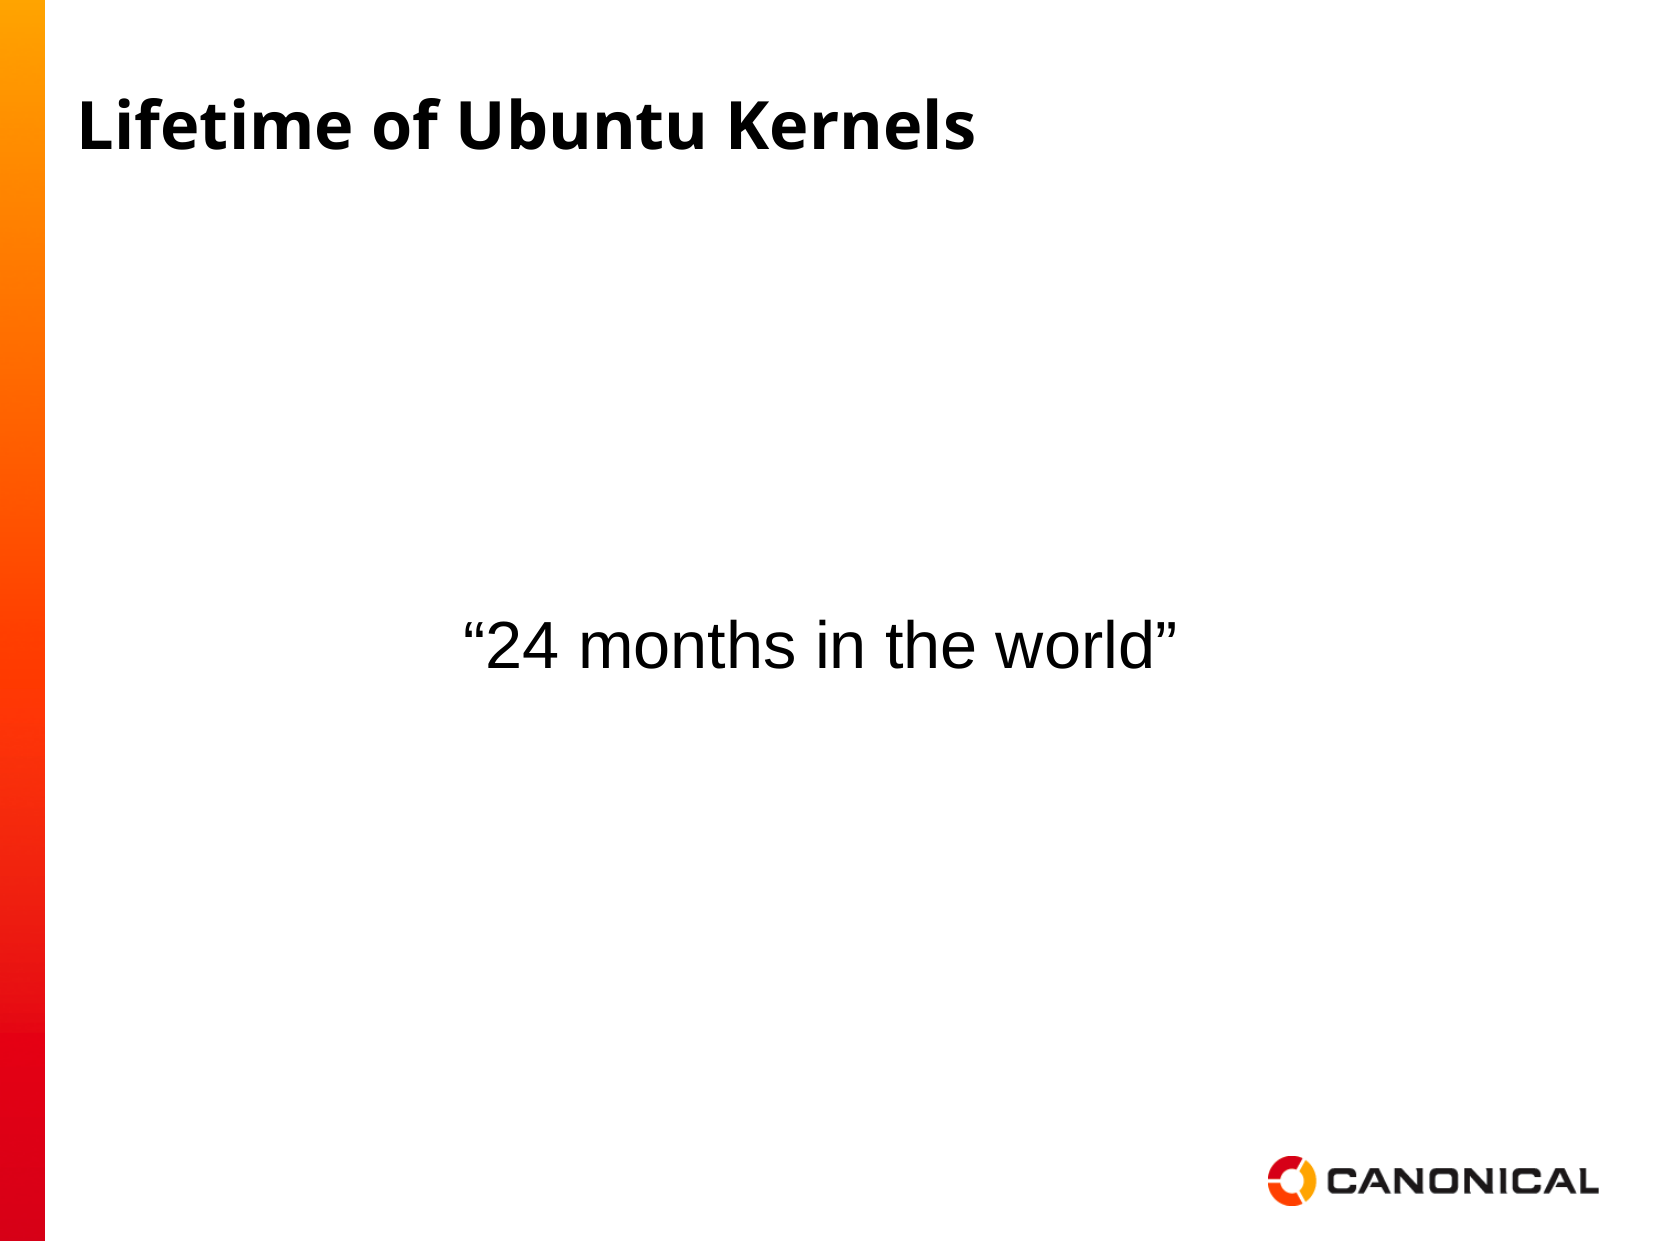

# Lifetime of Ubuntu Kernels
“24 months in the world”